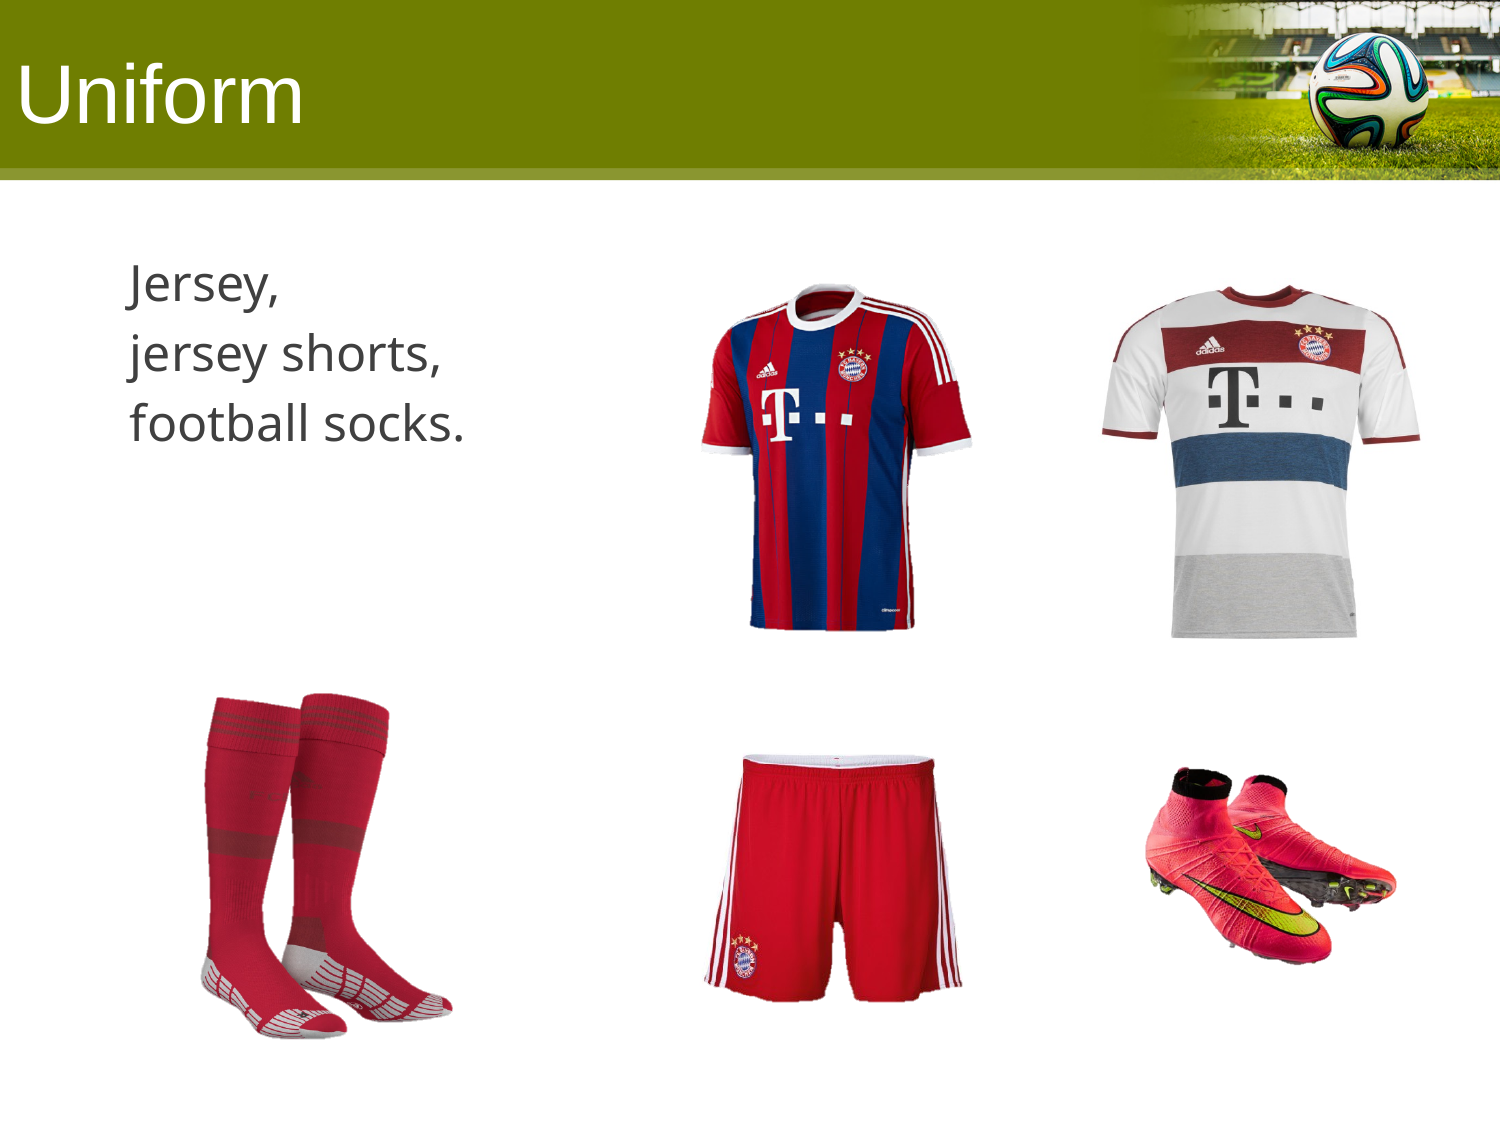

# Uniform
Jersey,
jersey shorts,
football socks.